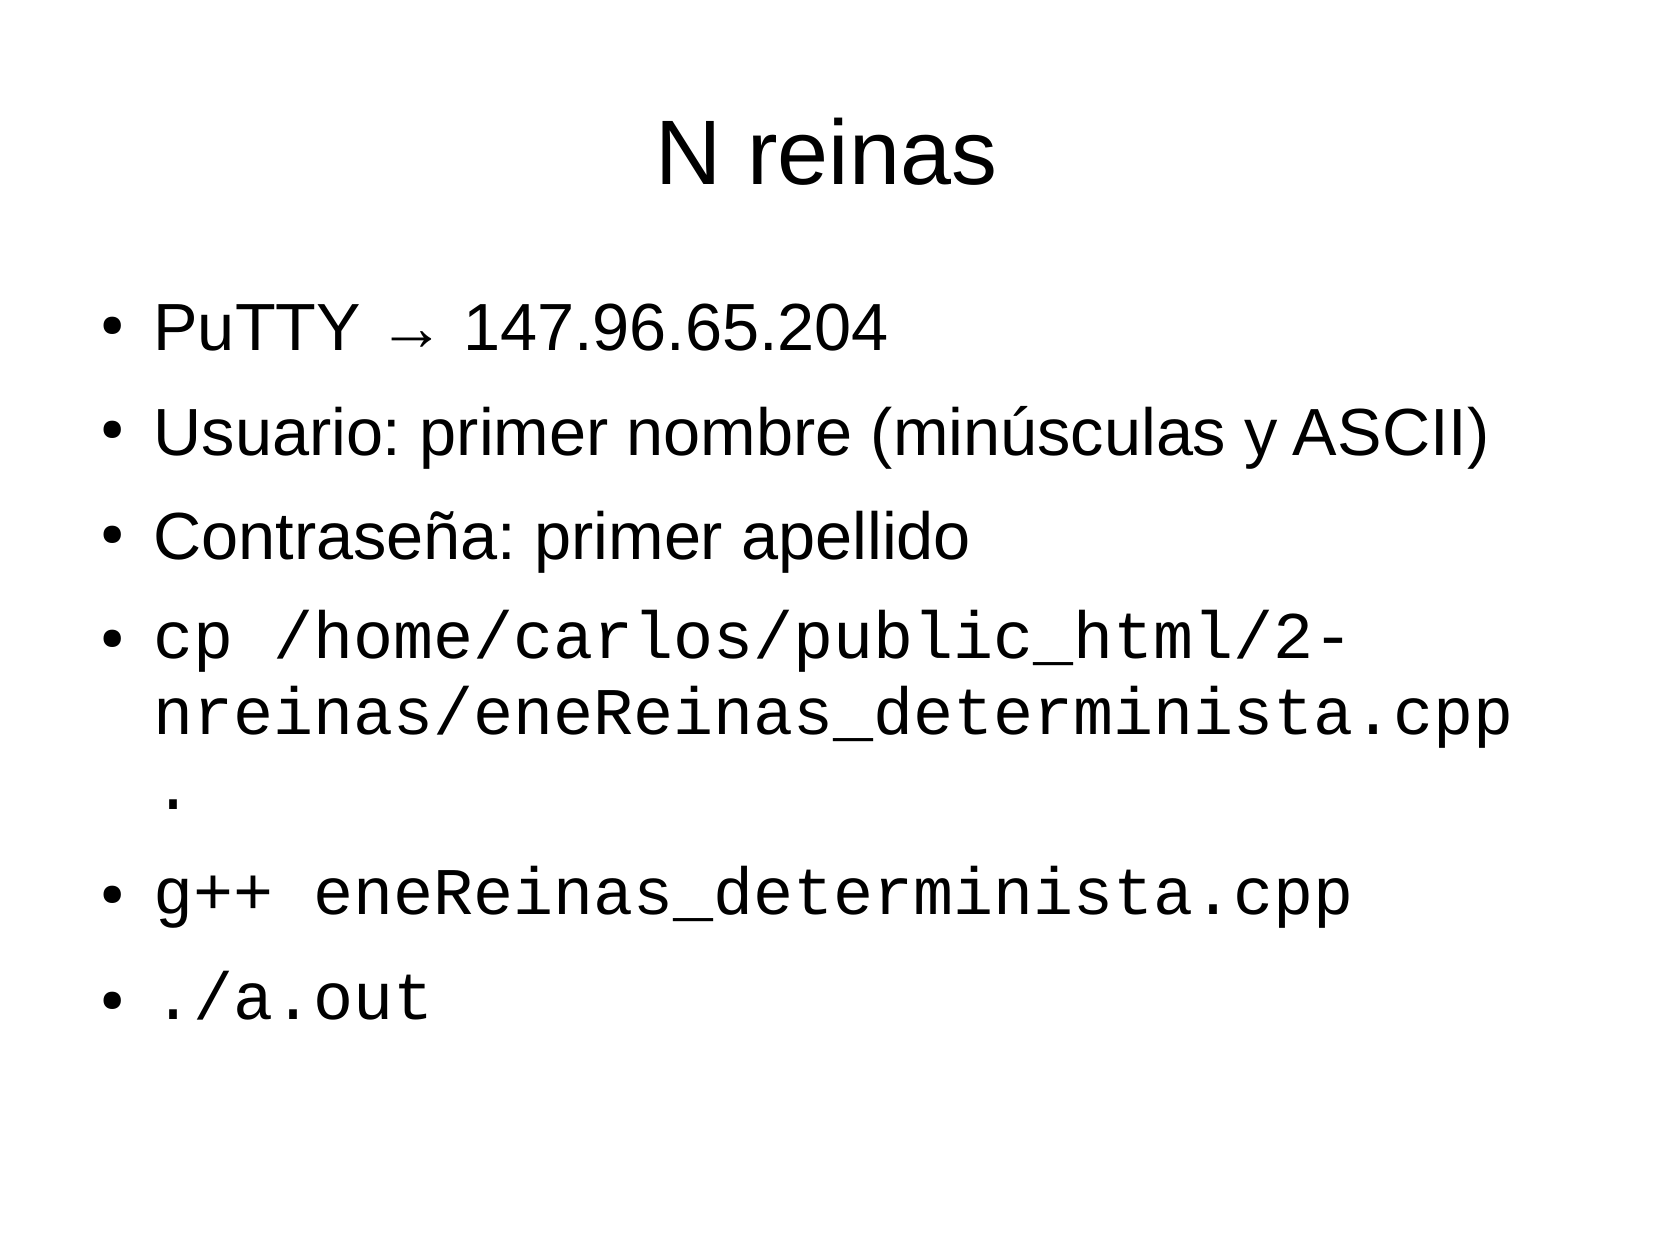

# N reinas
PuTTY → 147.96.65.204
Usuario: primer nombre (minúsculas y ASCII)
Contraseña: primer apellido
cp /home/carlos/public_html/2-nreinas/eneReinas_determinista.cpp .
g++ eneReinas_determinista.cpp
./a.out